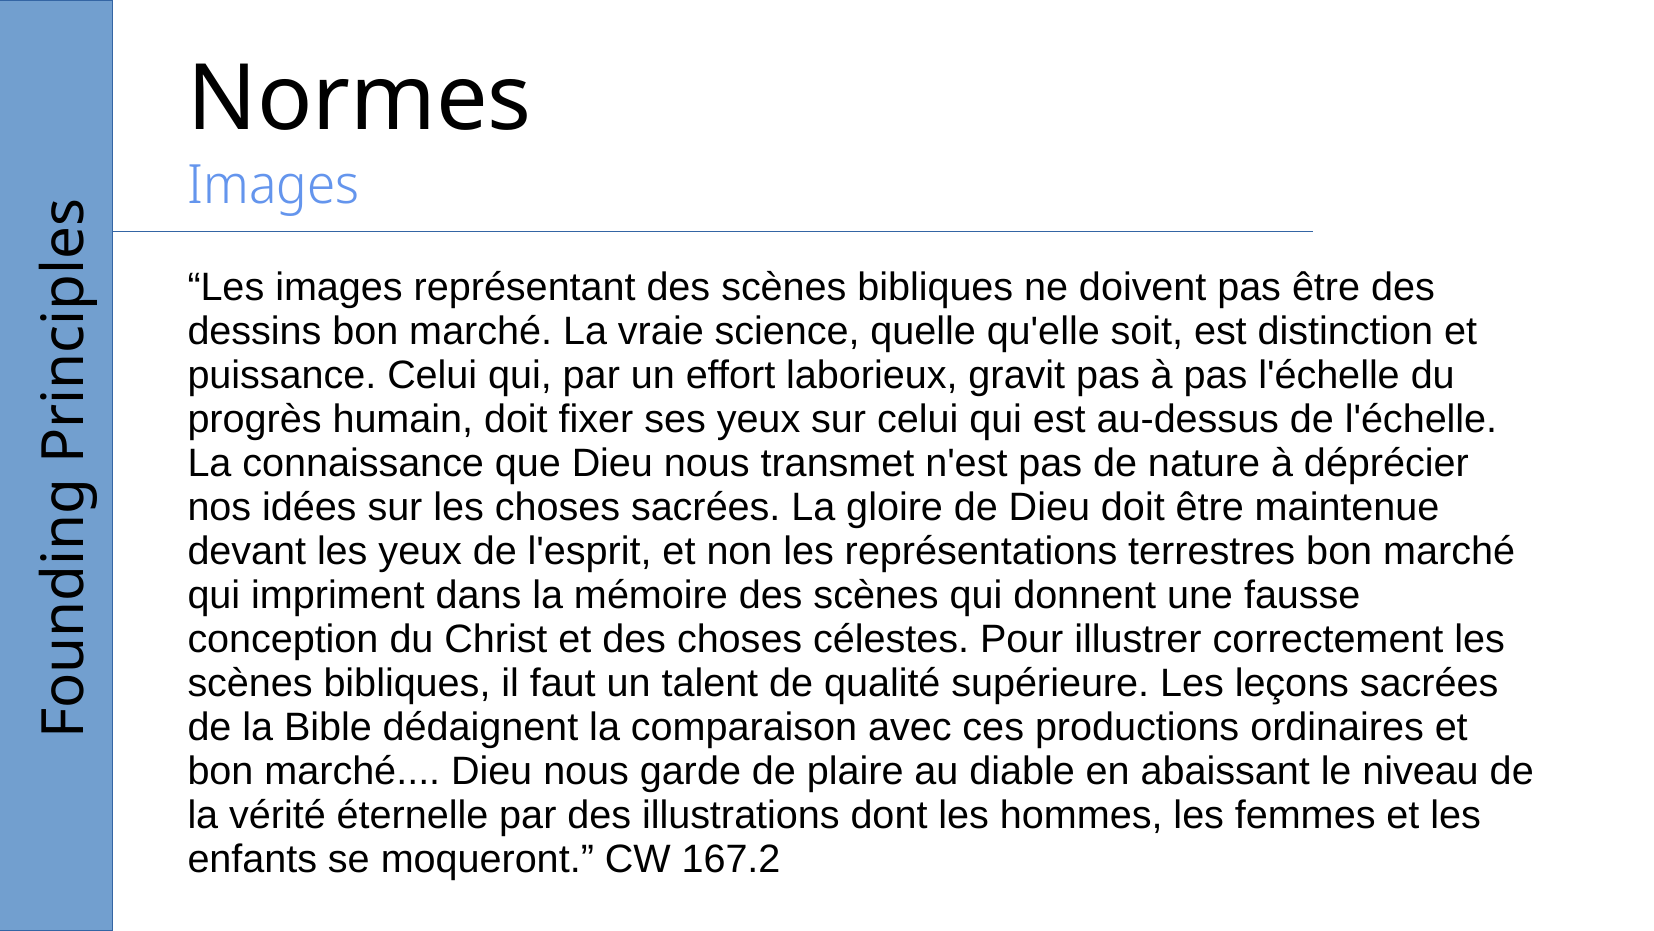

# Normes
Images
“Les images représentant des scènes bibliques ne doivent pas être des dessins bon marché. La vraie science, quelle qu'elle soit, est distinction et puissance. Celui qui, par un effort laborieux, gravit pas à pas l'échelle du progrès humain, doit fixer ses yeux sur celui qui est au-dessus de l'échelle. La connaissance que Dieu nous transmet n'est pas de nature à déprécier nos idées sur les choses sacrées. La gloire de Dieu doit être maintenue devant les yeux de l'esprit, et non les représentations terrestres bon marché qui impriment dans la mémoire des scènes qui donnent une fausse conception du Christ et des choses célestes. Pour illustrer correctement les scènes bibliques, il faut un talent de qualité supérieure. Les leçons sacrées de la Bible dédaignent la comparaison avec ces productions ordinaires et bon marché.... Dieu nous garde de plaire au diable en abaissant le niveau de la vérité éternelle par des illustrations dont les hommes, les femmes et les enfants se moqueront.” CW 167.2
Founding Principles